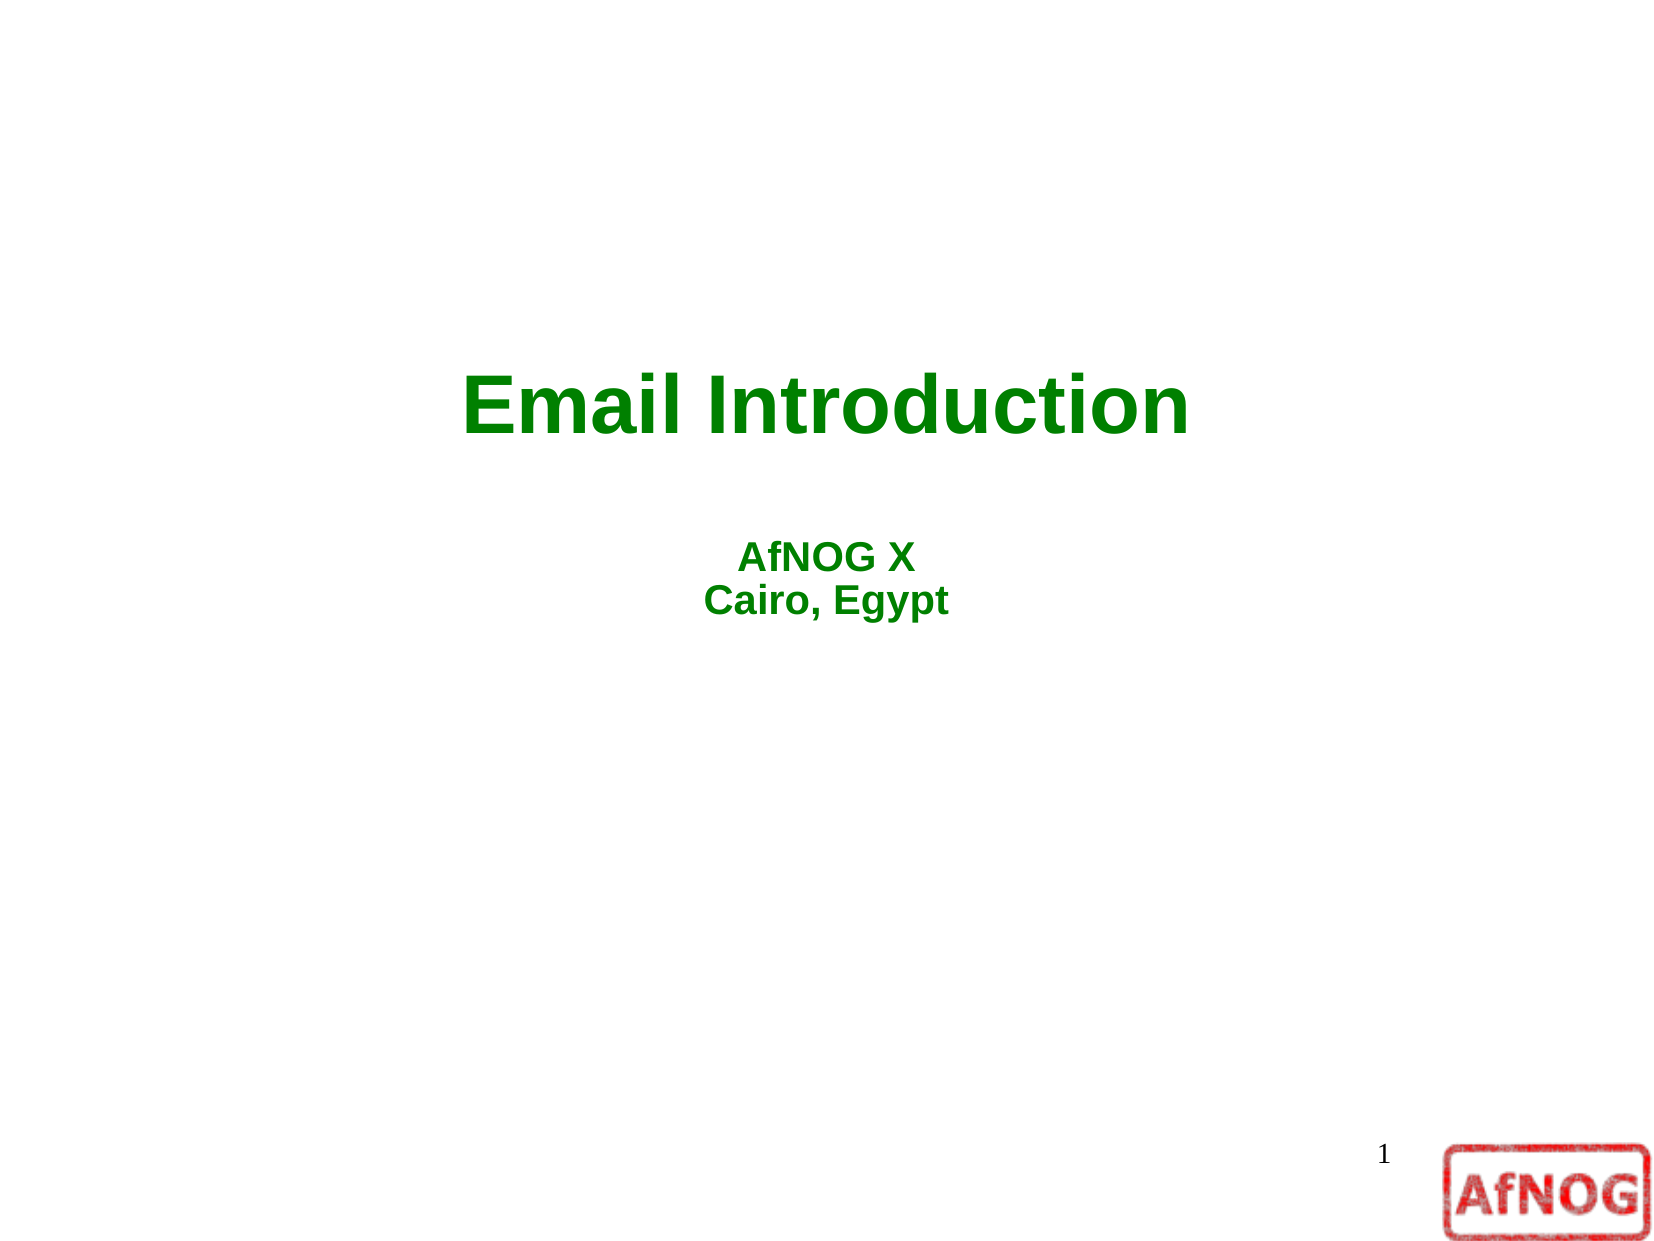

# Email Introduction AfNOG X Cairo, Egypt
1